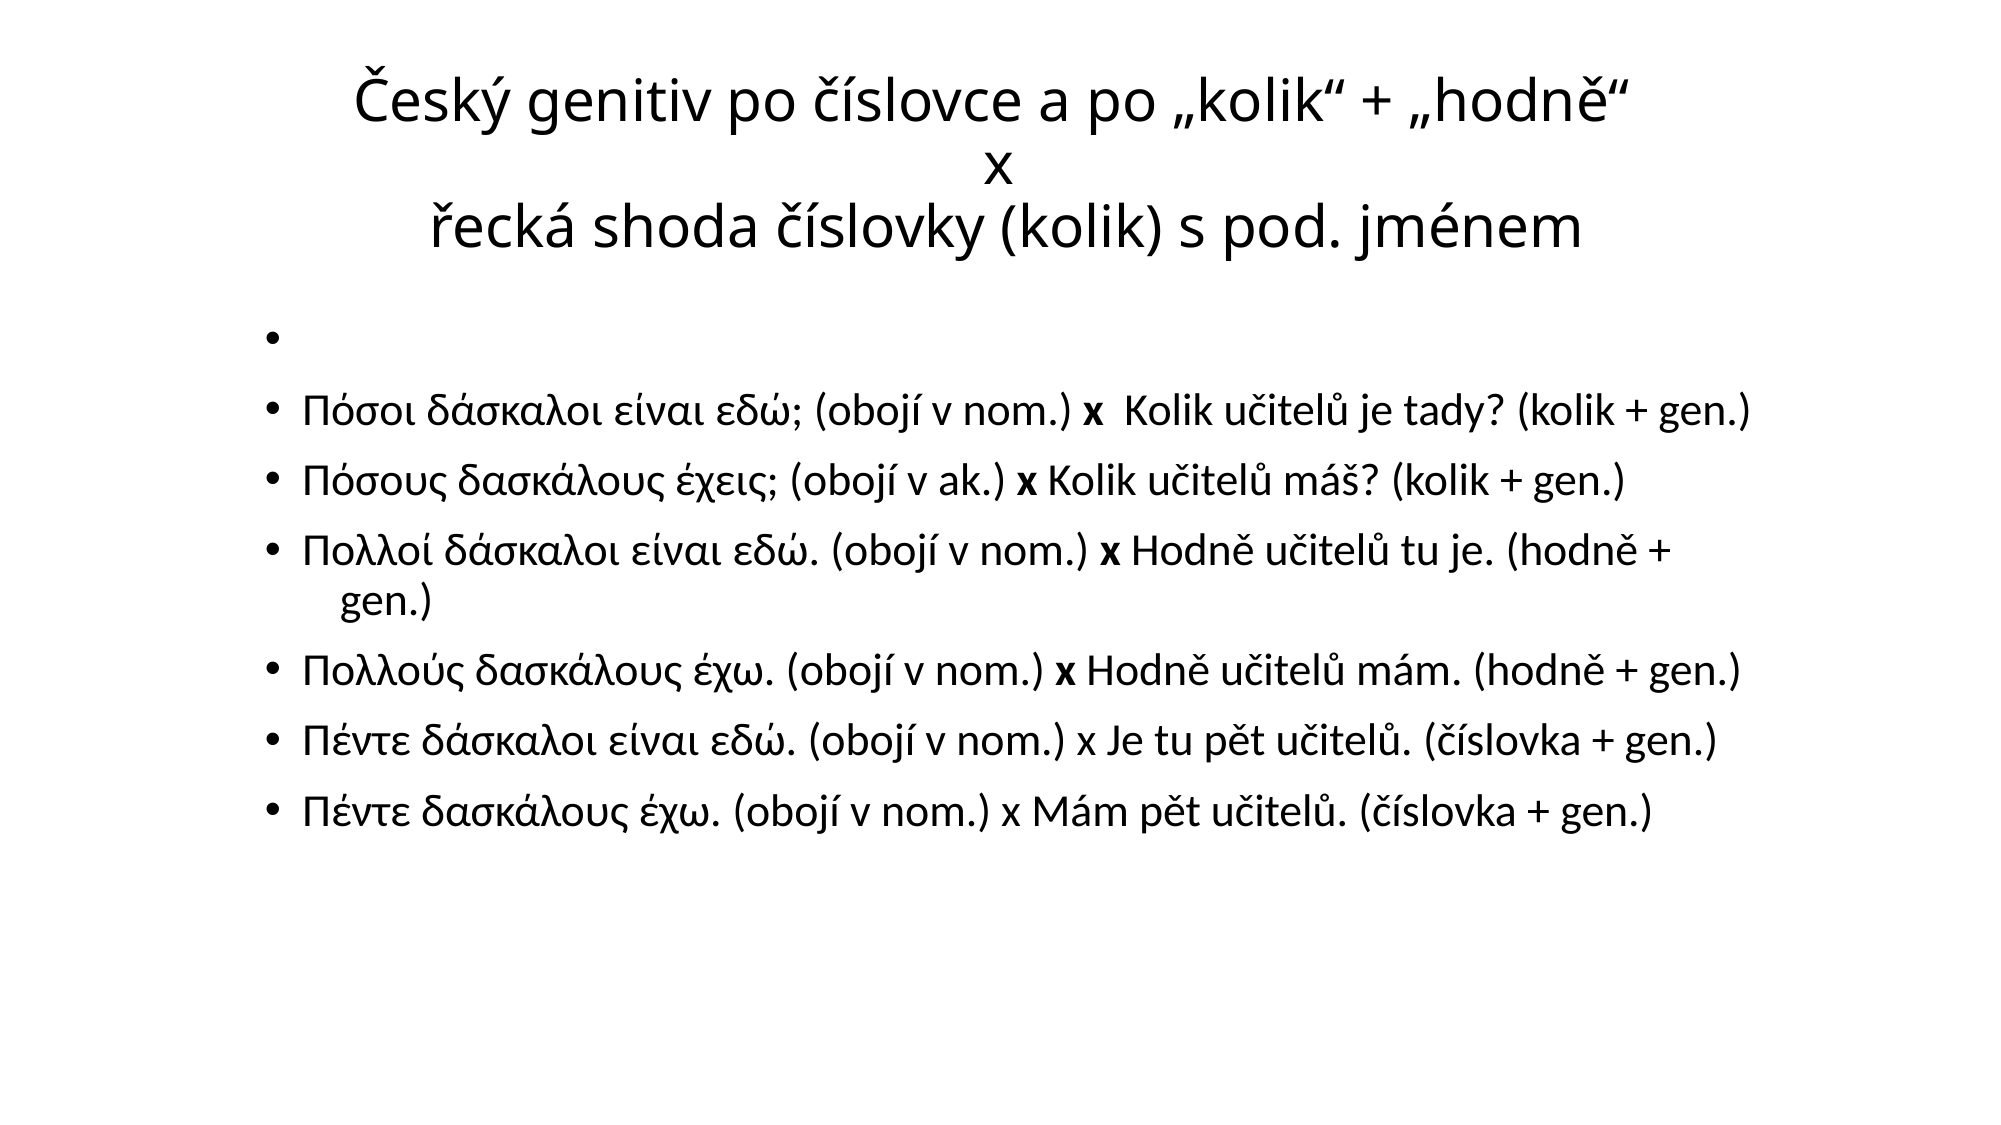

# Český genitiv po číslovce a po „kolik“ + „hodně“ x řecká shoda číslovky (kolik) s pod. jménem
Πόσοι δάσκαλοι είναι εδώ; (obojí v nom.) x Kolik učitelů je tady? (kolik + gen.)
Πόσους δασκάλους έχεις; (obojí v ak.) x Kolik učitelů máš? (kolik + gen.)
Πολλοί δάσκαλοι είναι εδώ. (obojí v nom.) x Hodně učitelů tu je. (hodně + gen.)
Πολλούς δασκάλους έχω. (obojí v nom.) x Hodně učitelů mám. (hodně + gen.)
Πέντε δάσκαλοι είναι εδώ. (obojí v nom.) x Je tu pět učitelů. (číslovka + gen.)
Πέντε δασκάλους έχω. (obojí v nom.) x Mám pět učitelů. (číslovka + gen.)